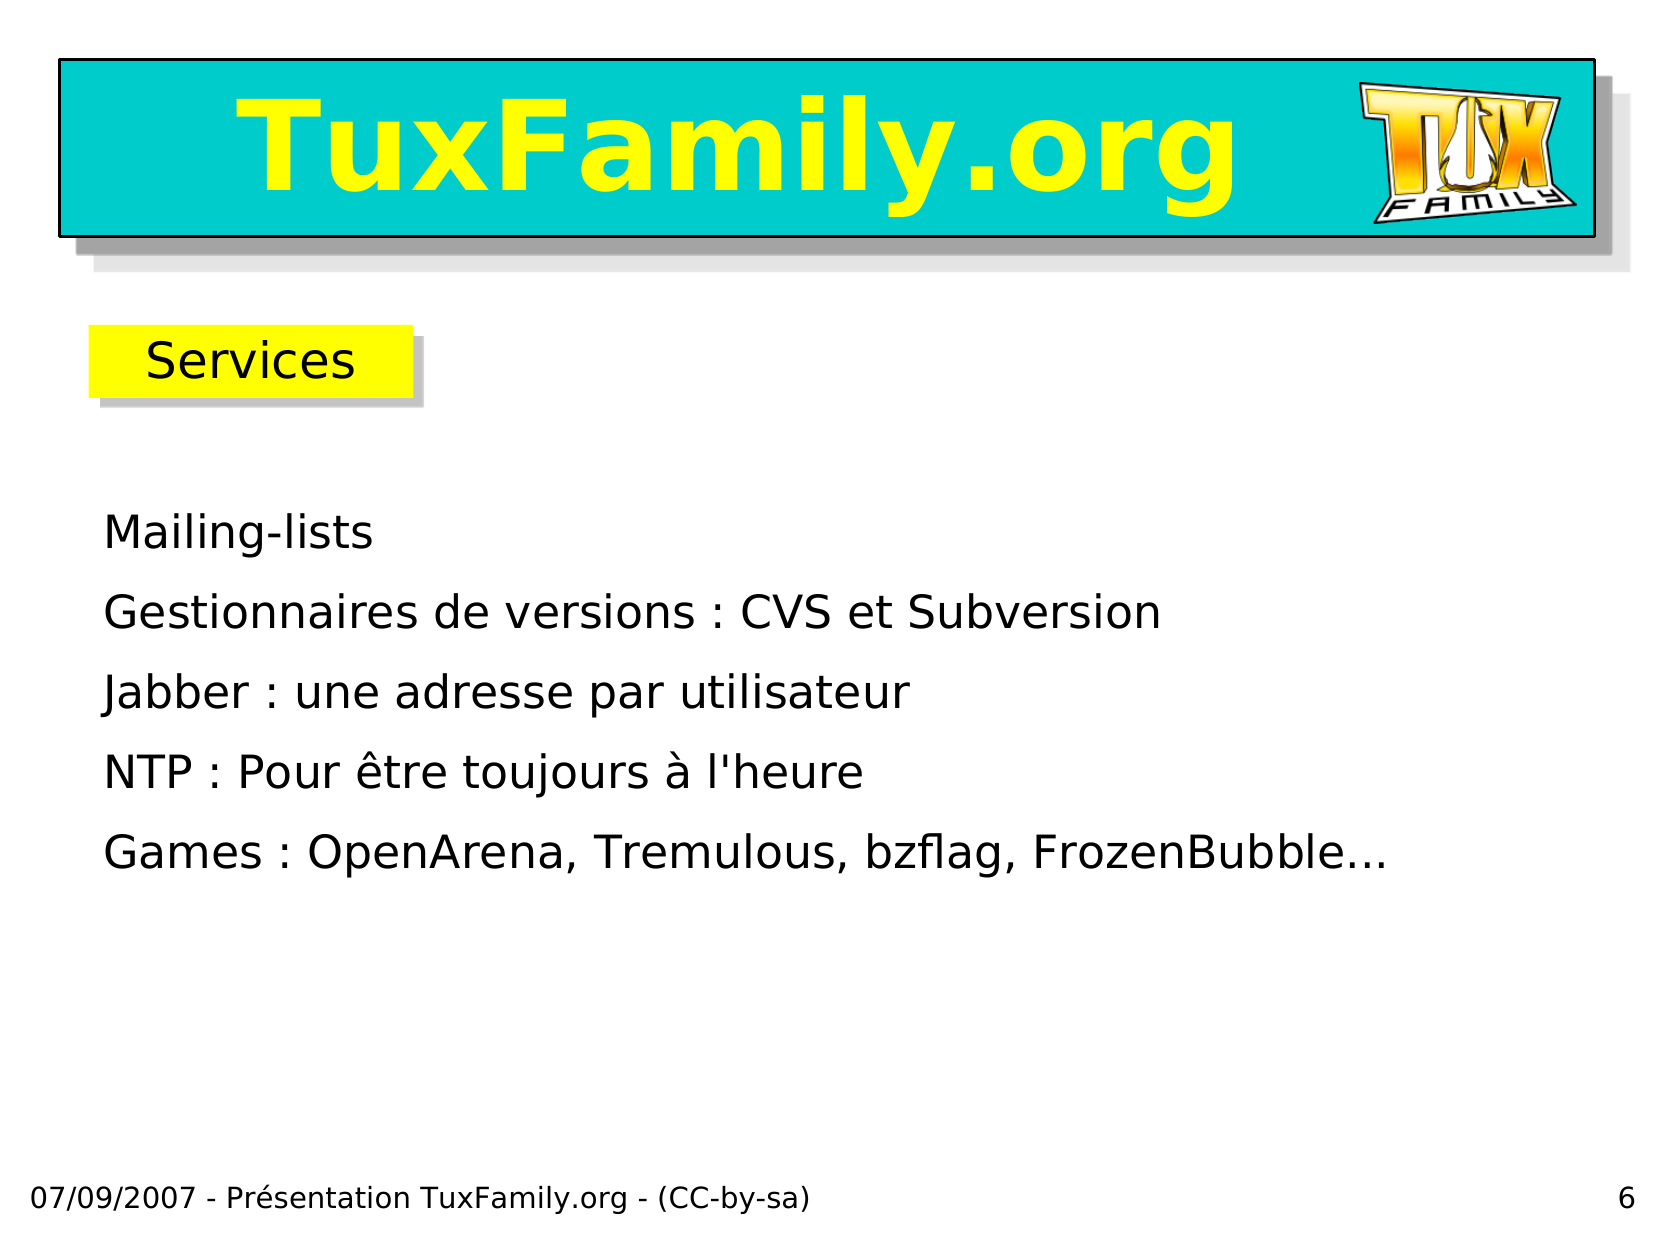

Services
Mailing-lists
Gestionnaires de versions : CVS et Subversion
Jabber : une adresse par utilisateur
NTP : Pour être toujours à l'heure
Games : OpenArena, Tremulous, bzflag, FrozenBubble...
6